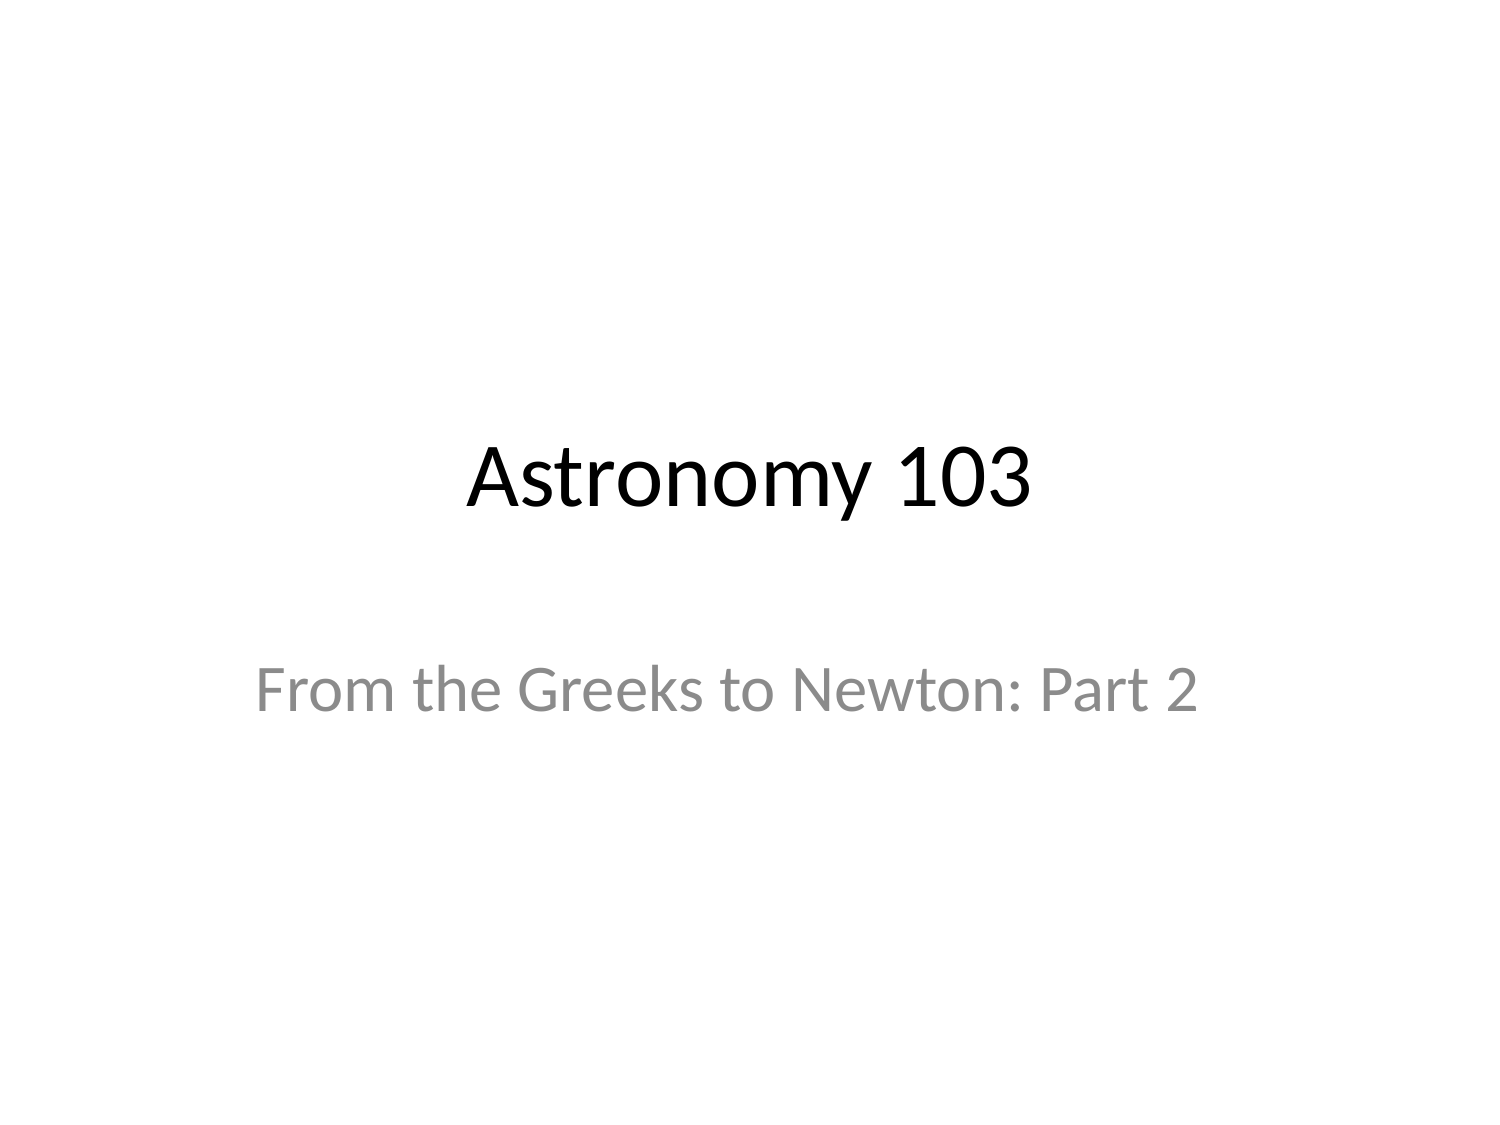

# Astronomy 103
From the Greeks to Newton: Part 2